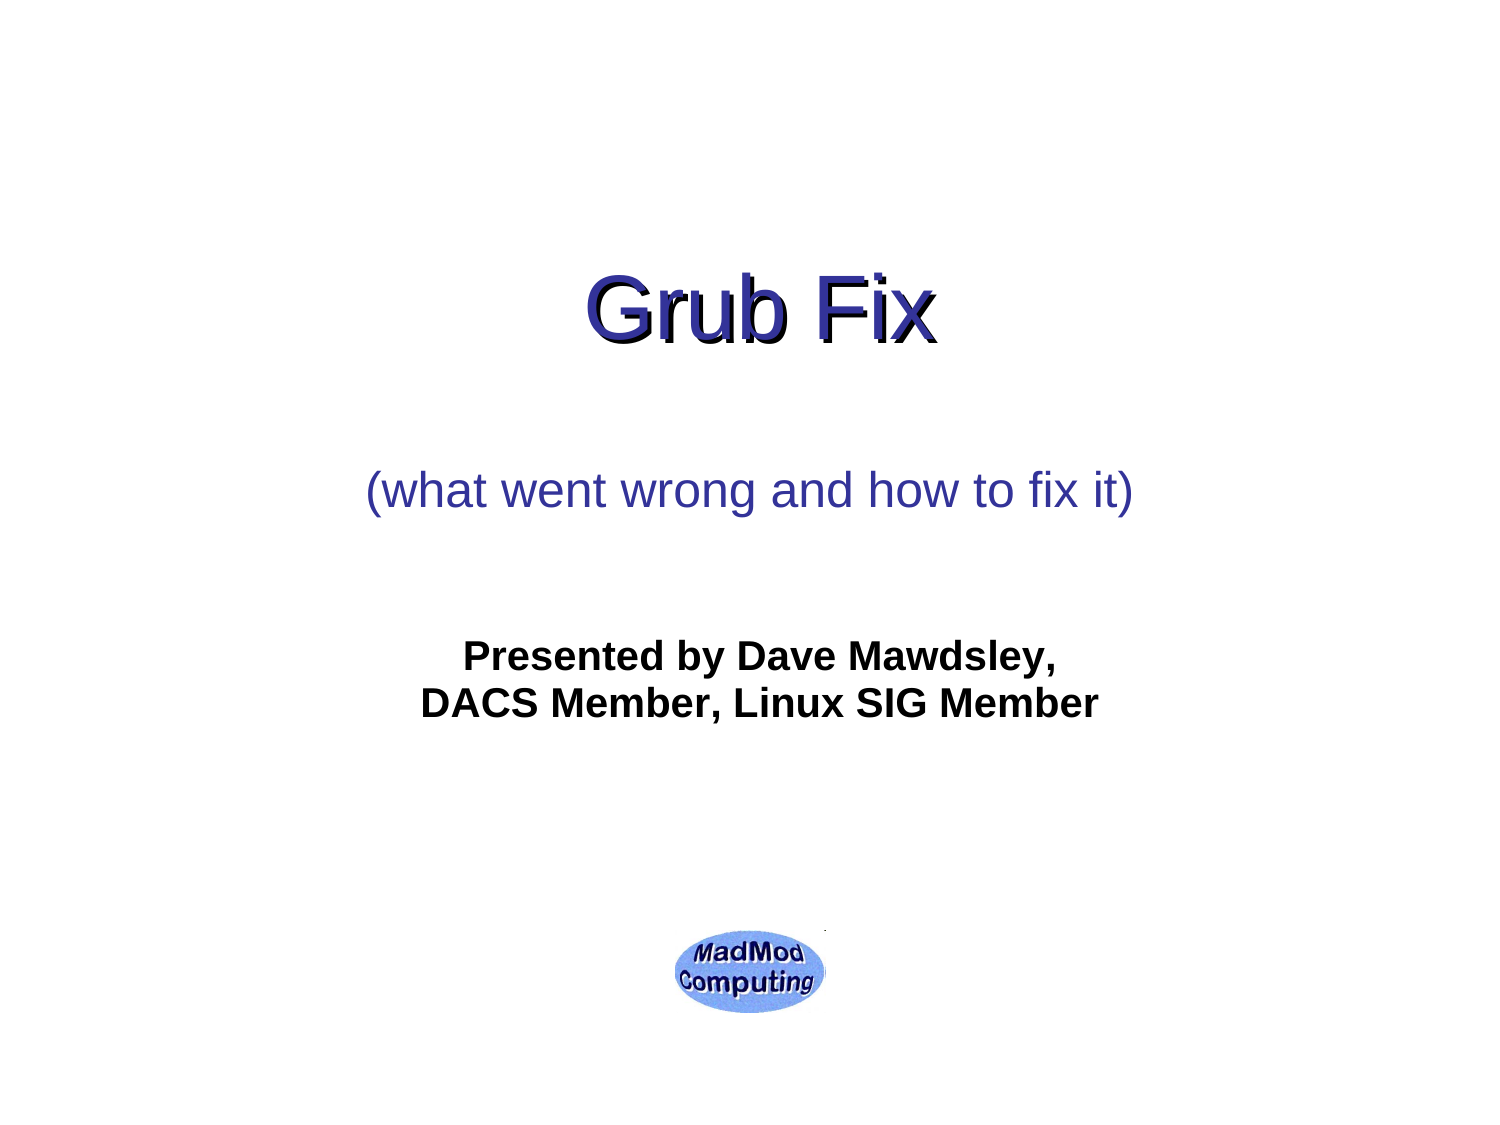

# Grub Fix
(what went wrong and how to fix it)
Presented by Dave Mawdsley,
DACS Member, Linux SIG Member